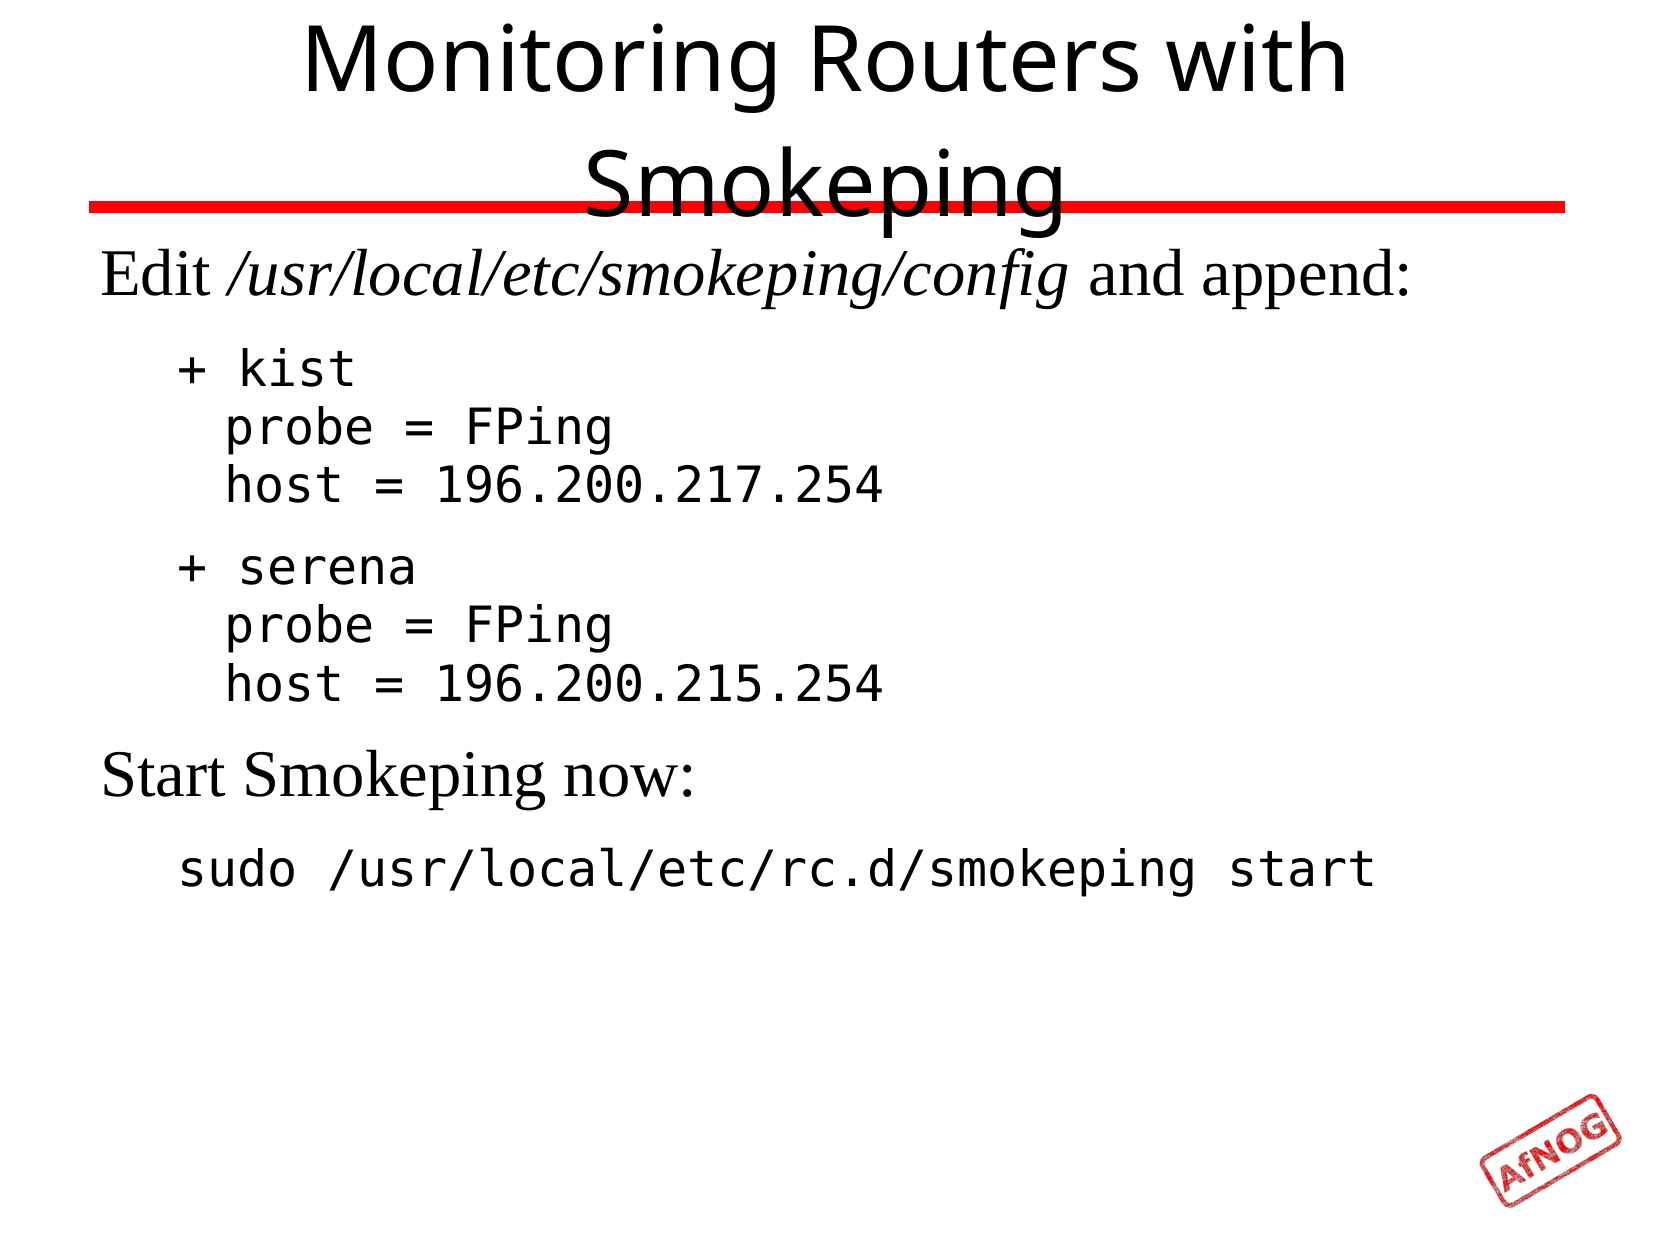

# Monitoring Routers with Smokeping
Edit /usr/local/etc/smokeping/config and append:
+ kist
probe = FPing
host = 196.200.217.254
+ serena
probe = FPing
host = 196.200.215.254
Start Smokeping now:
sudo /usr/local/etc/rc.d/smokeping start